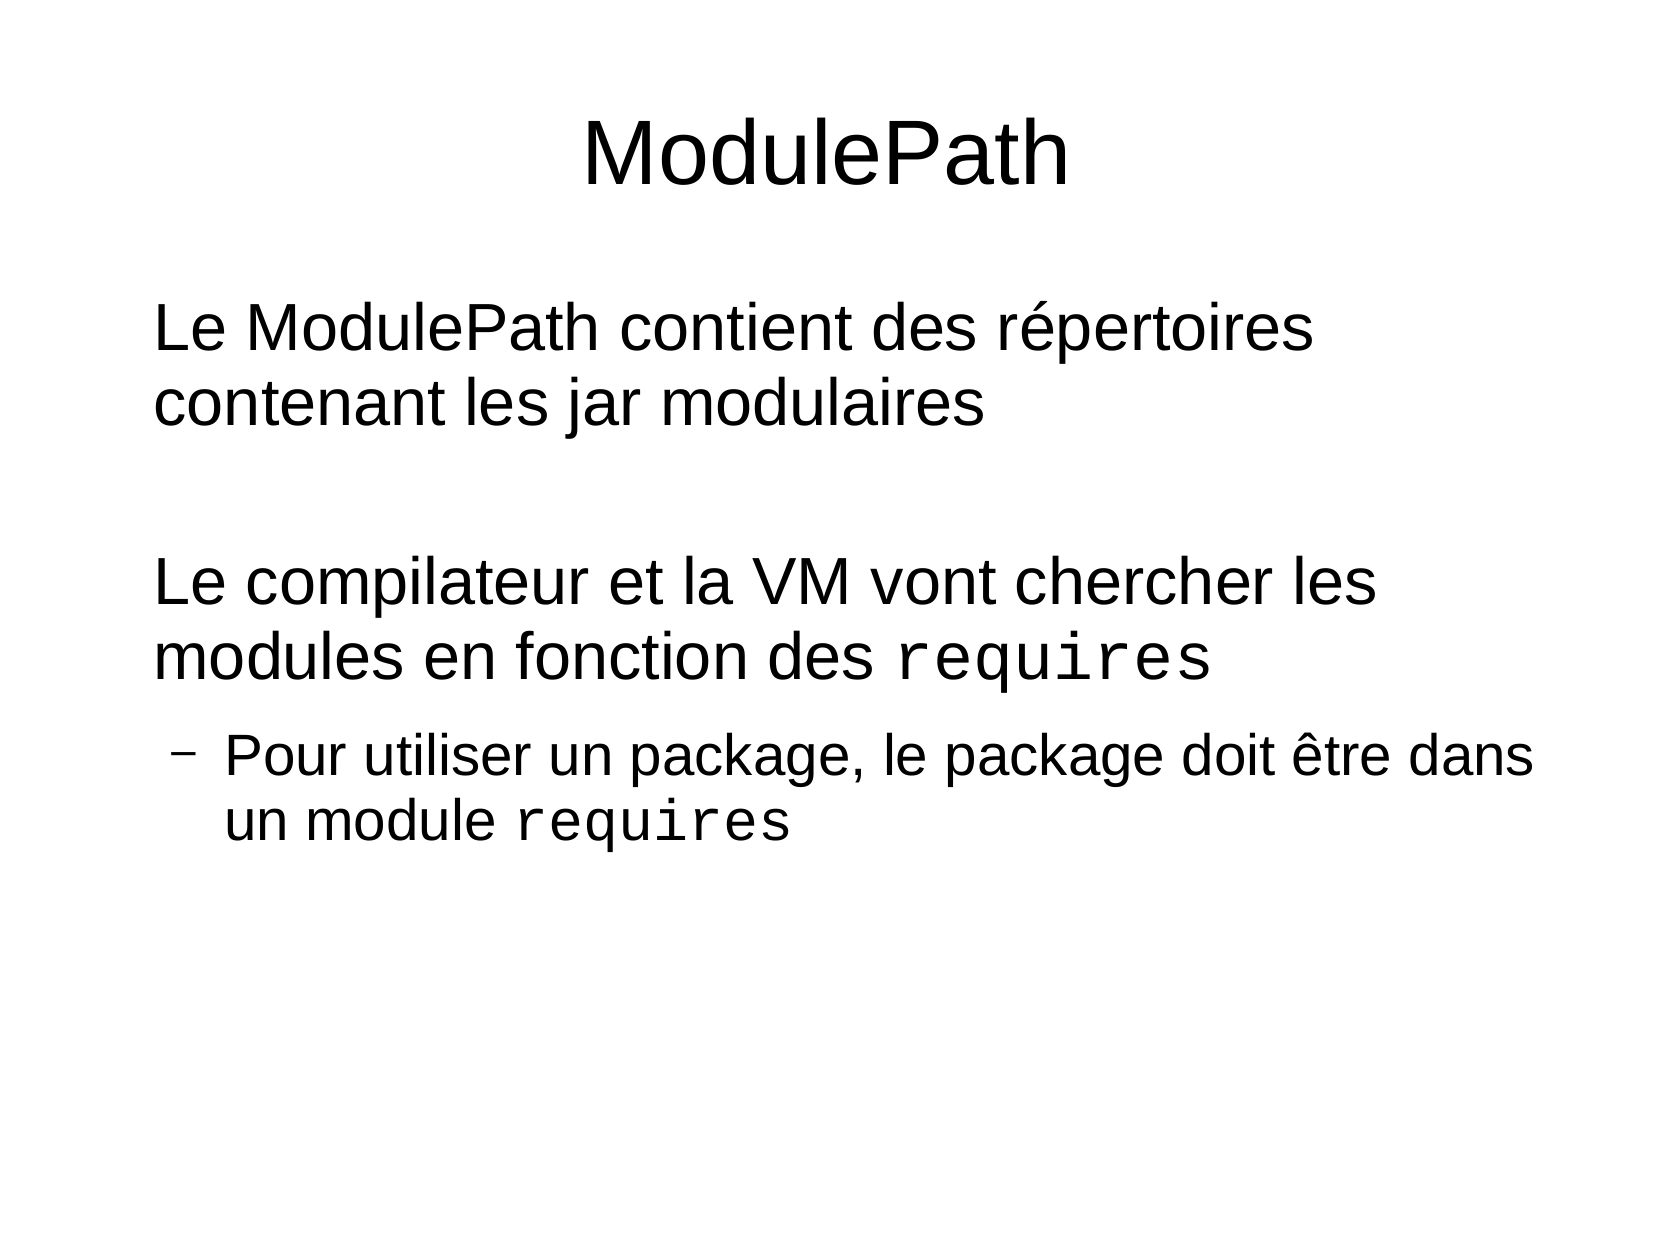

# ModulePath
Le ModulePath contient des répertoires contenant les jar modulaires
Le compilateur et la VM vont chercher les modules en fonction des requires
Pour utiliser un package, le package doit être dans un module requires